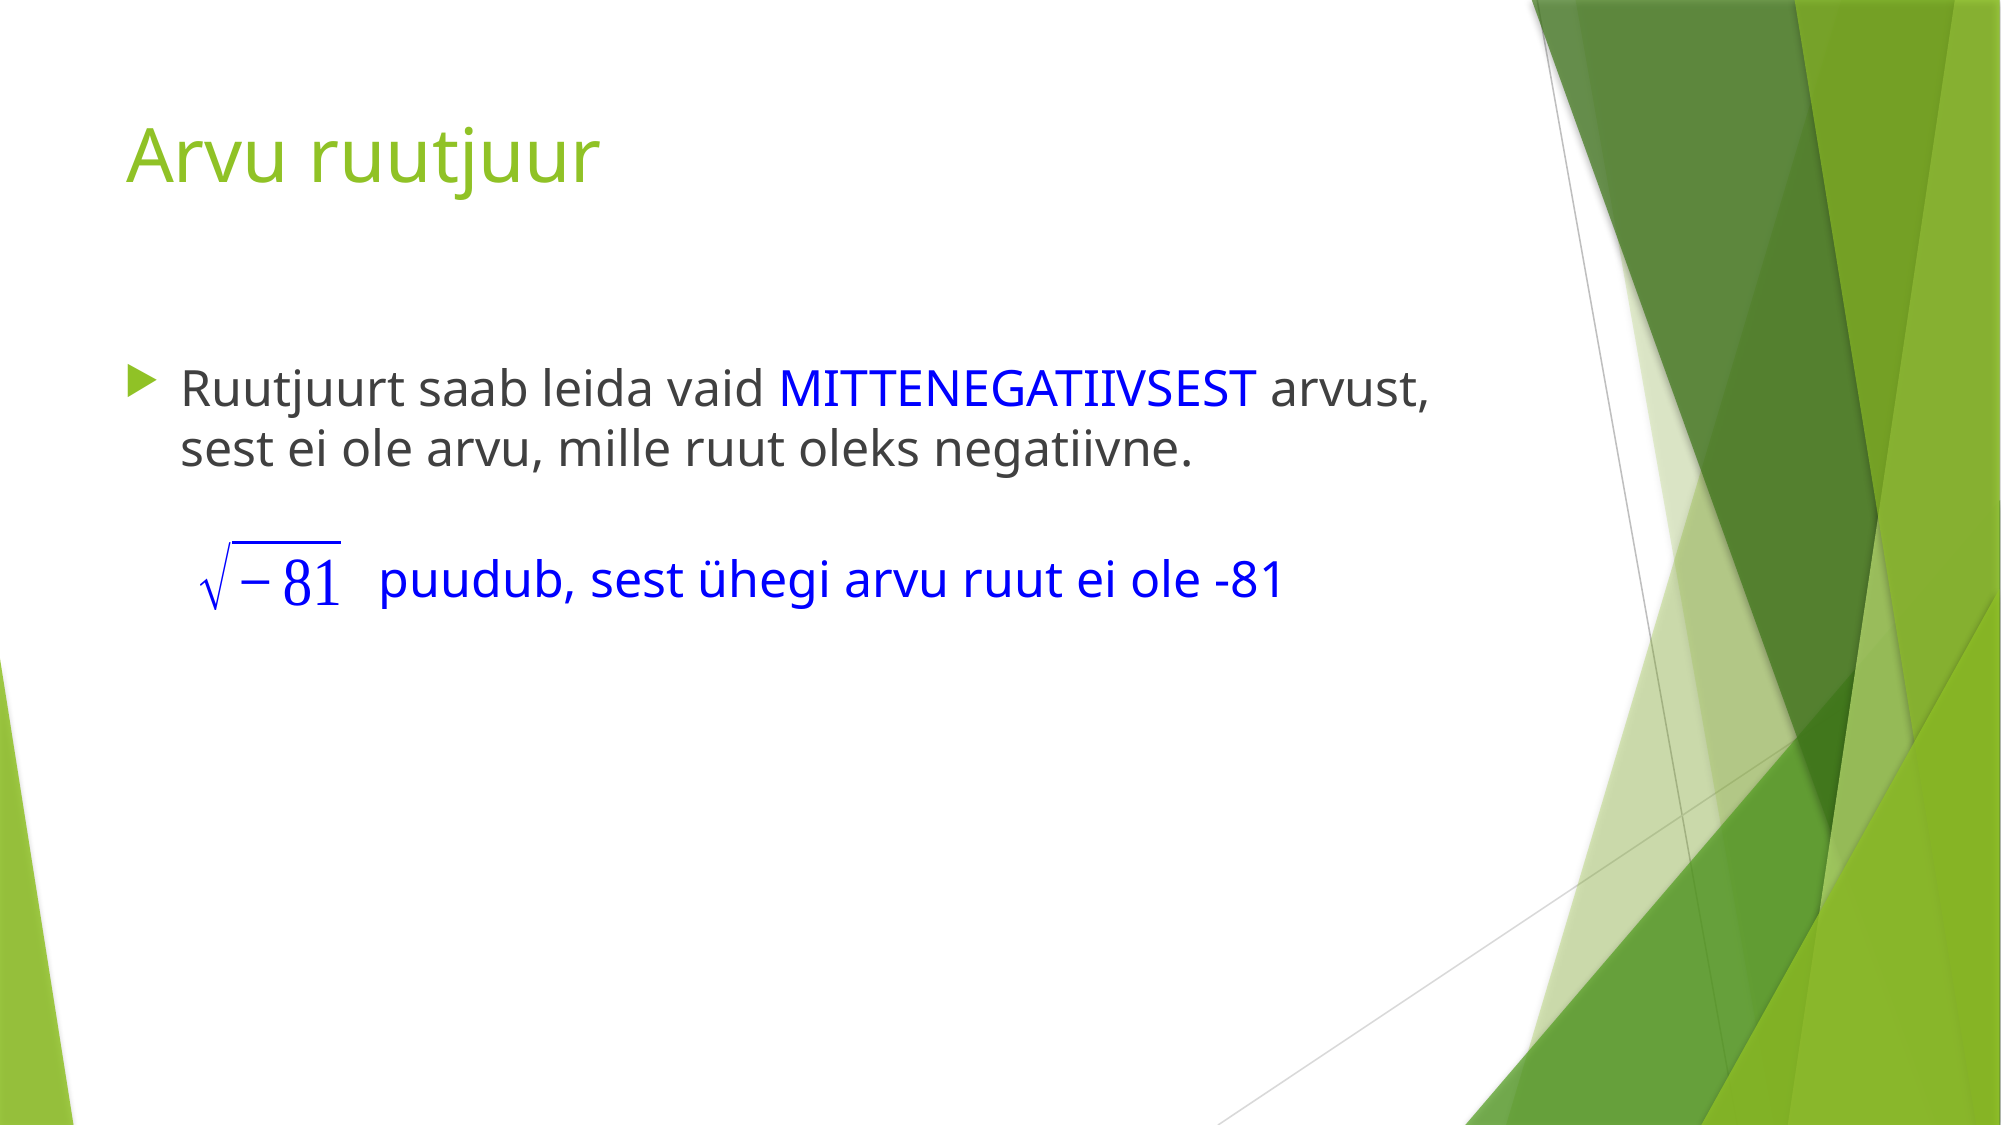

# Arvu ruutjuur
Ruutjuurt saab leida vaid MITTENEGATIIVSEST arvust, sest ei ole arvu, mille ruut oleks negatiivne.
puudub, sest ühegi arvu ruut ei ole -81